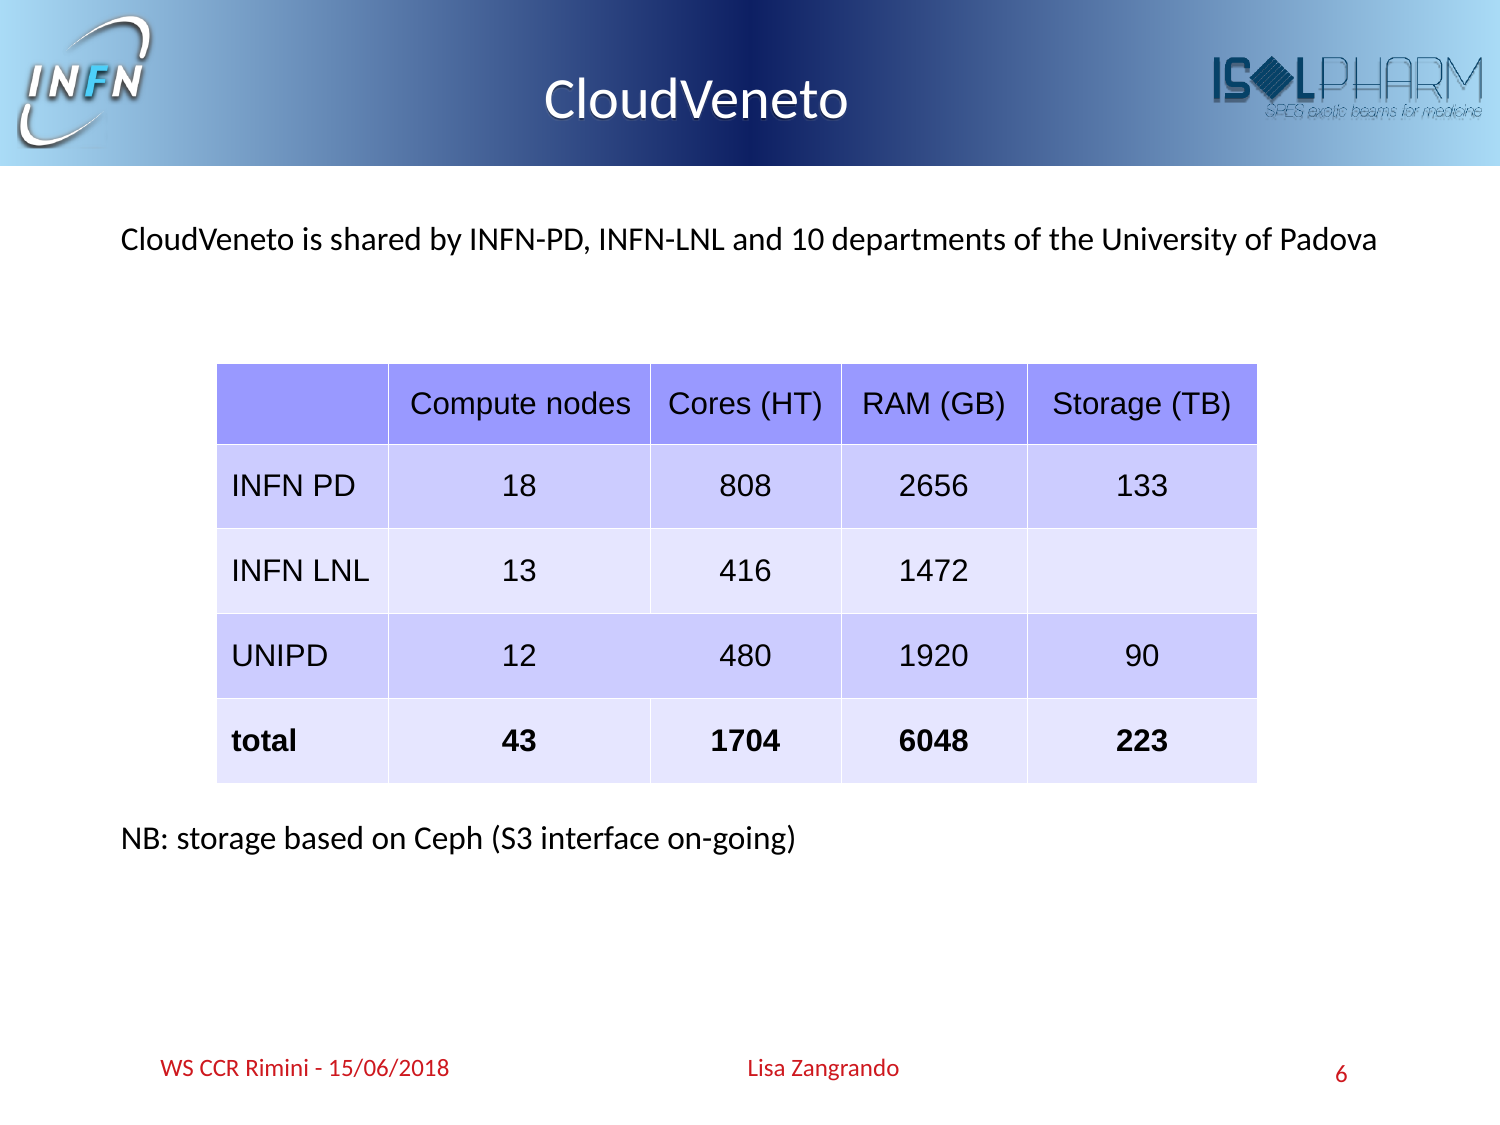

#
CloudVeneto
CloudVeneto is shared by INFN-PD, INFN-LNL and 10 departments of the University of Padova
NB: storage based on Ceph (S3 interface on-going)
| | Compute nodes | Cores (HT) | RAM (GB) | Storage (TB) |
| --- | --- | --- | --- | --- |
| INFN PD | 18 | 808 | 2656 | 133 |
| INFN LNL | 13 | 416 | 1472 | |
| UNIPD | 12 | 480 | 1920 | 90 |
| total | 43 | 1704 | 6048 | 223 |
6